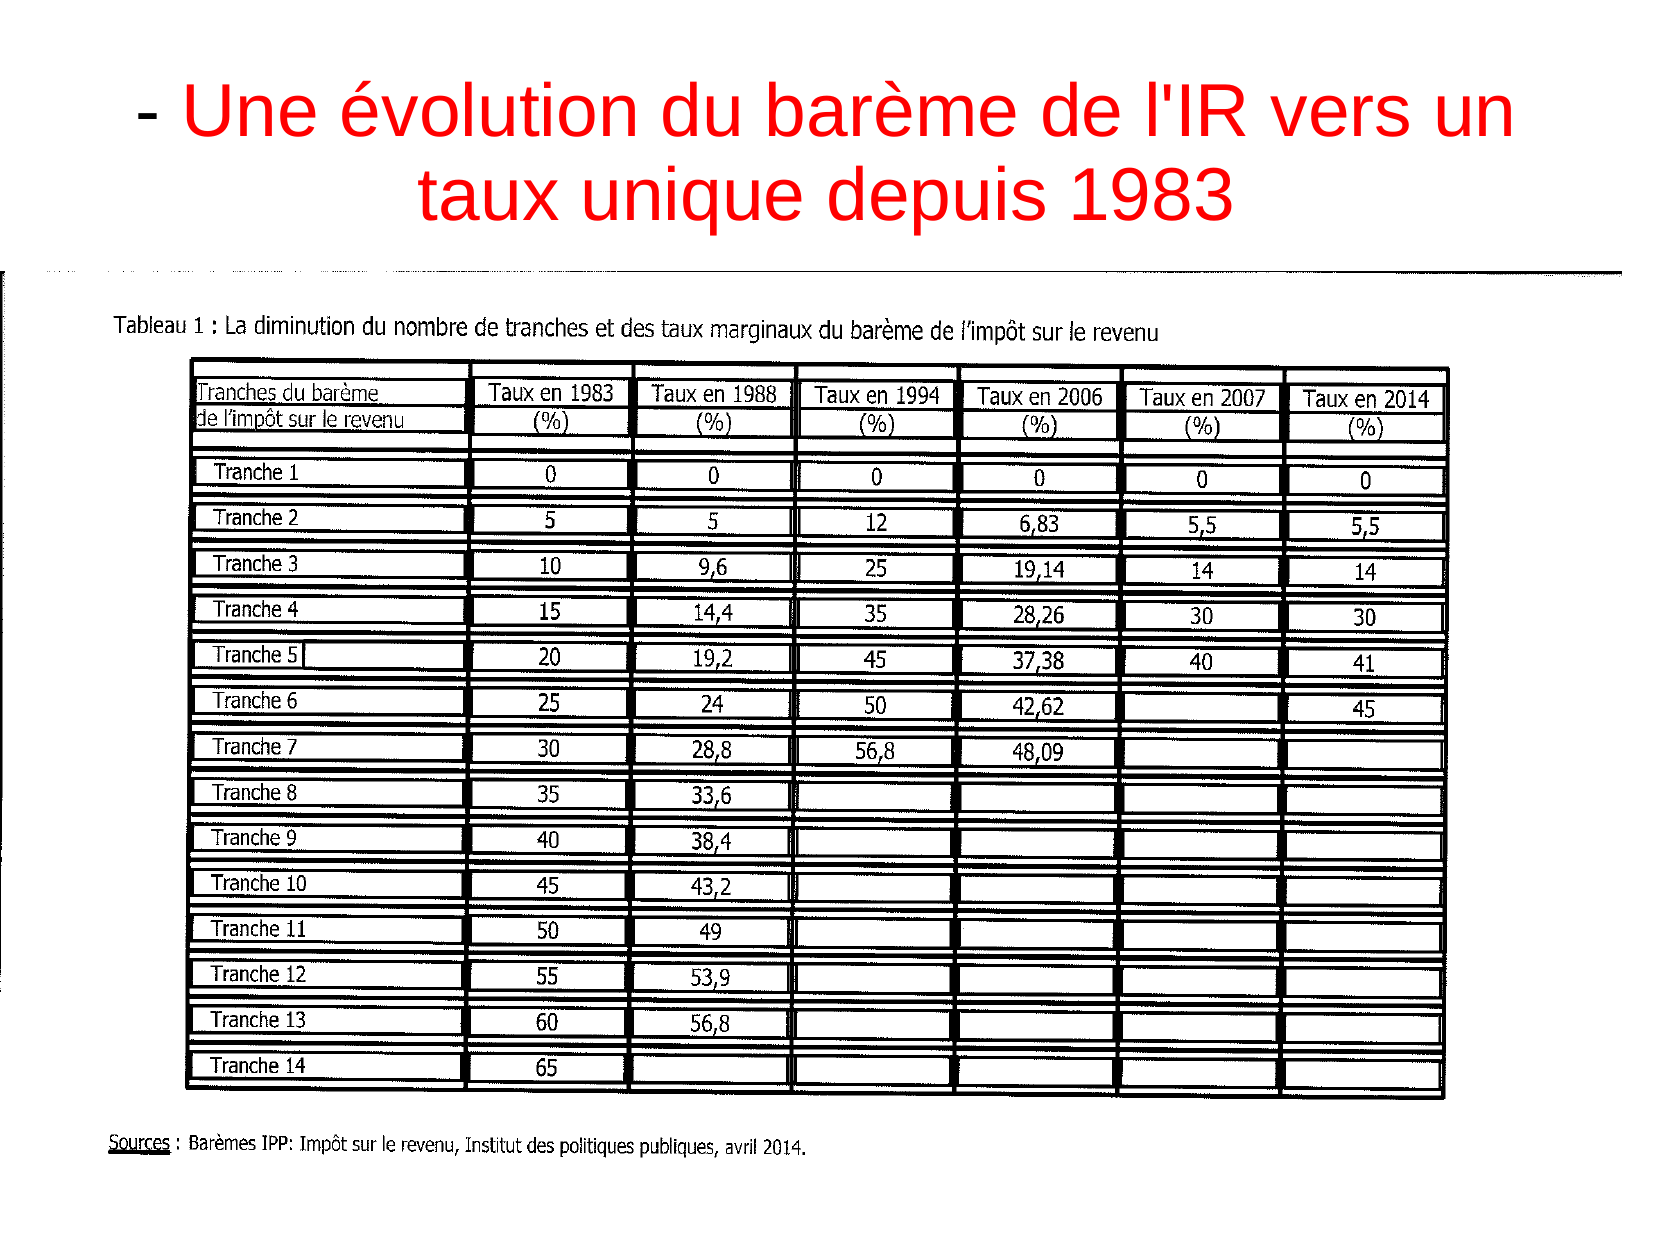

# - Une évolution du barème de l'IR vers un taux unique depuis 1983